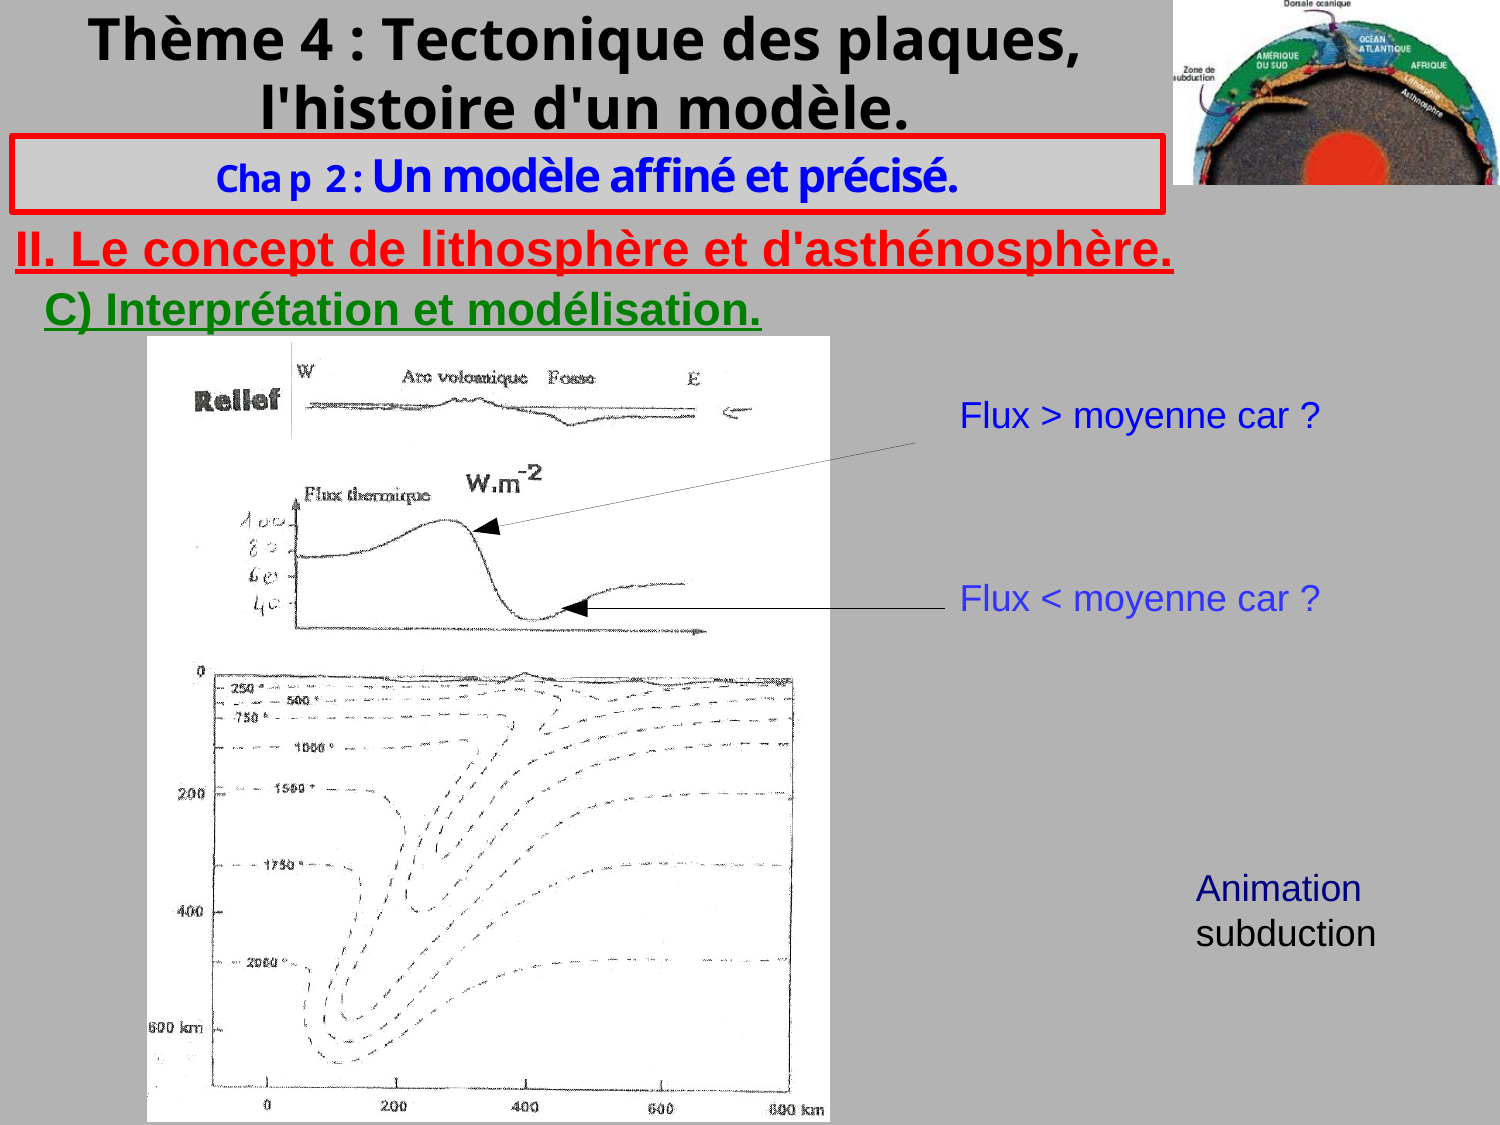

Thème 4 : Tectonique des plaques, l'histoire d'un modèle.
Cha p 2 : Un modèle affiné et précisé.
II. Le concept de lithosphère et d'asthénosphère.
C) Interprétation et modélisation.
Flux > moyenne car ?
Flux < moyenne car ?
Animation subduction